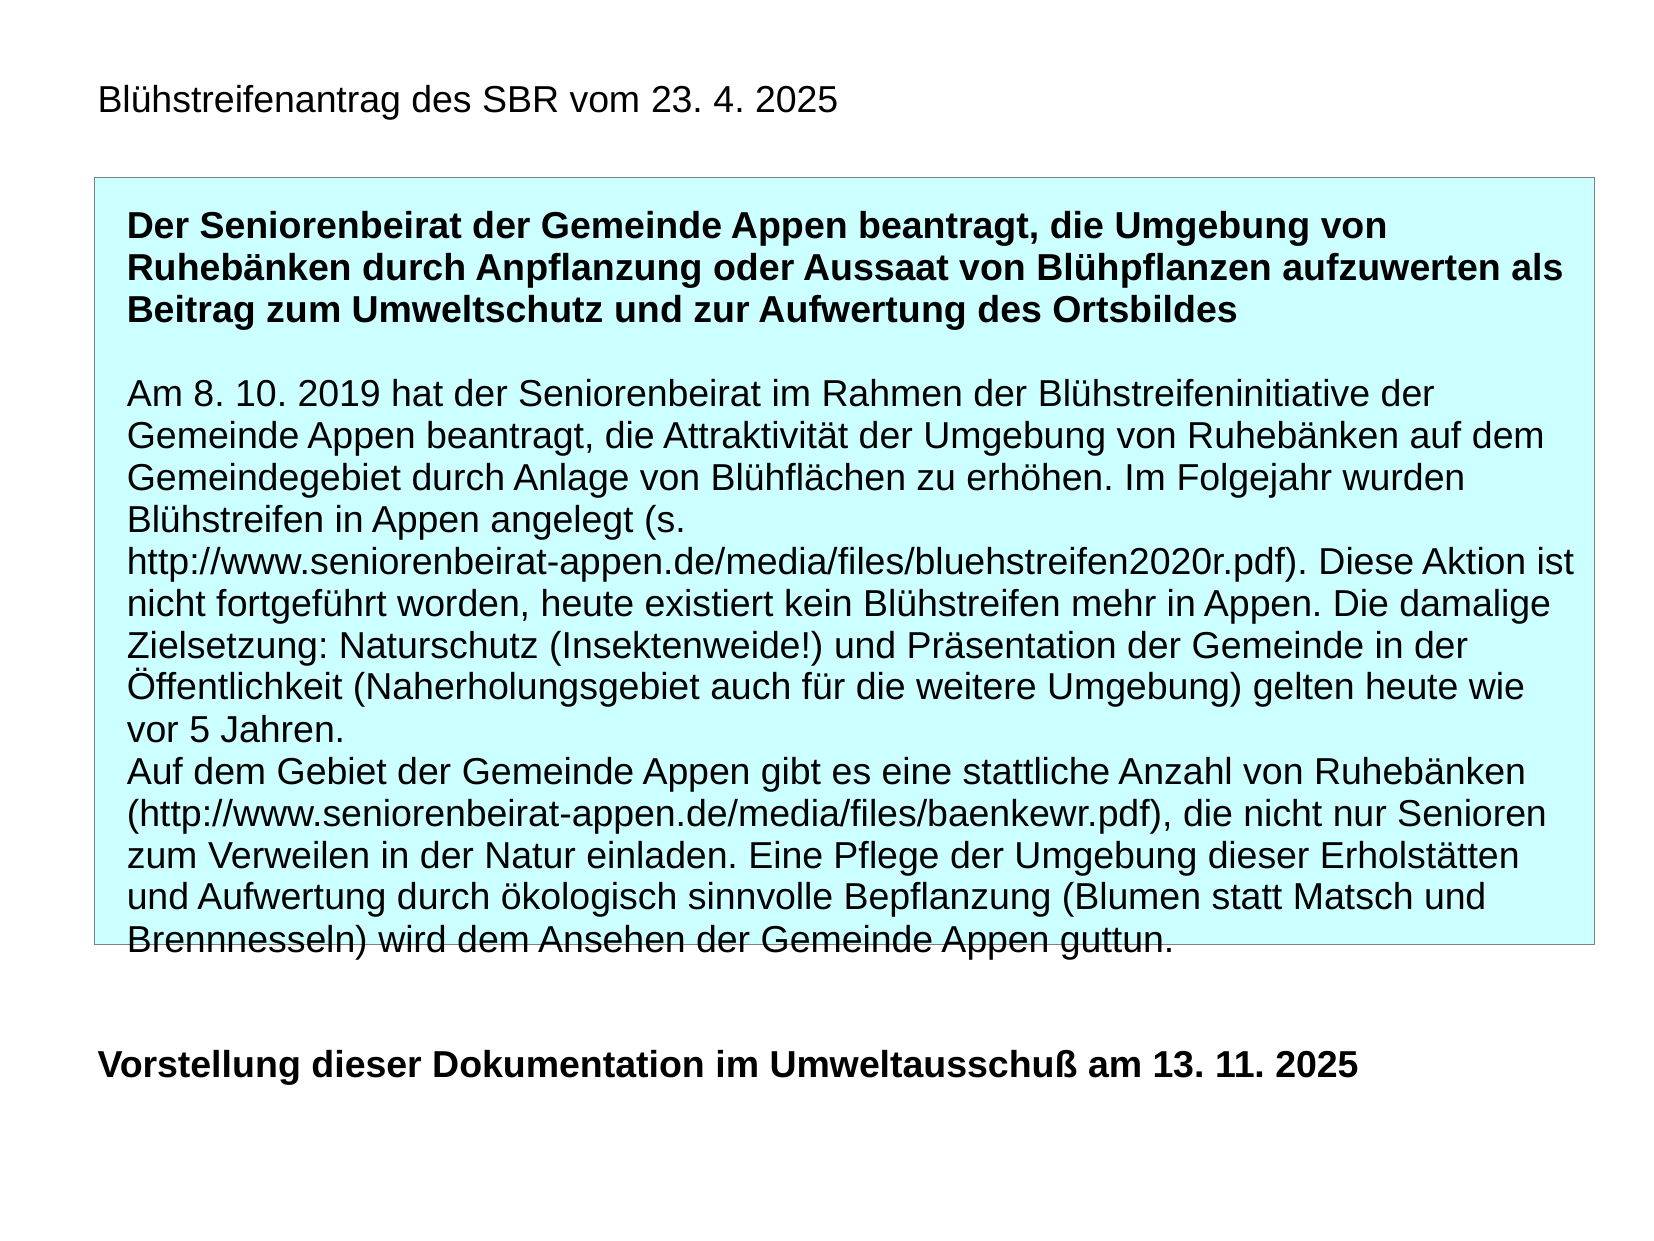

Blühstreifenantrag des SBR vom 23. 4. 2025
Der Seniorenbeirat der Gemeinde Appen beantragt, die Umgebung von Ruhebänken durch Anpflanzung oder Aussaat von Blühpflanzen aufzuwerten als Beitrag zum Umweltschutz und zur Aufwertung des Ortsbildes
Am 8. 10. 2019 hat der Seniorenbeirat im Rahmen der Blühstreifeninitiative der
Gemeinde Appen beantragt, die Attraktivität der Umgebung von Ruhebänken auf dem
Gemeindegebiet durch Anlage von Blühflächen zu erhöhen. Im Folgejahr wurden
Blühstreifen in Appen angelegt (s. http://www.seniorenbeirat-appen.de/media/files/bluehstreifen­2020r.pdf). Diese Aktion ist nicht fortgeführt worden, heute existiert kein Blühstreifen mehr in Appen. Die damalige Zielsetzung: Naturschutz (Insektenweide!) und Präsentation der Gemeinde in der Öffentlichkeit (Naherholungsgebiet auch für die weitere Umgebung) gelten heute wie vor 5 Jahren.
Auf dem Gebiet der Gemeinde Appen gibt es eine stattliche Anzahl von Ruhebänken
(http://www.seniorenbeirat-appen.de/media/files/baenkewr.pdf), die nicht nur Senioren
zum Verweilen in der Natur einladen. Eine Pflege der Umgebung dieser Erholstätten und Aufwertung durch ökologisch sinnvolle Bepflanzung (Blumen statt Matsch und Brennnesseln) wird dem Ansehen der Gemeinde Appen guttun.
Vorstellung dieser Dokumentation im Umweltausschuß am 13. 11. 2025